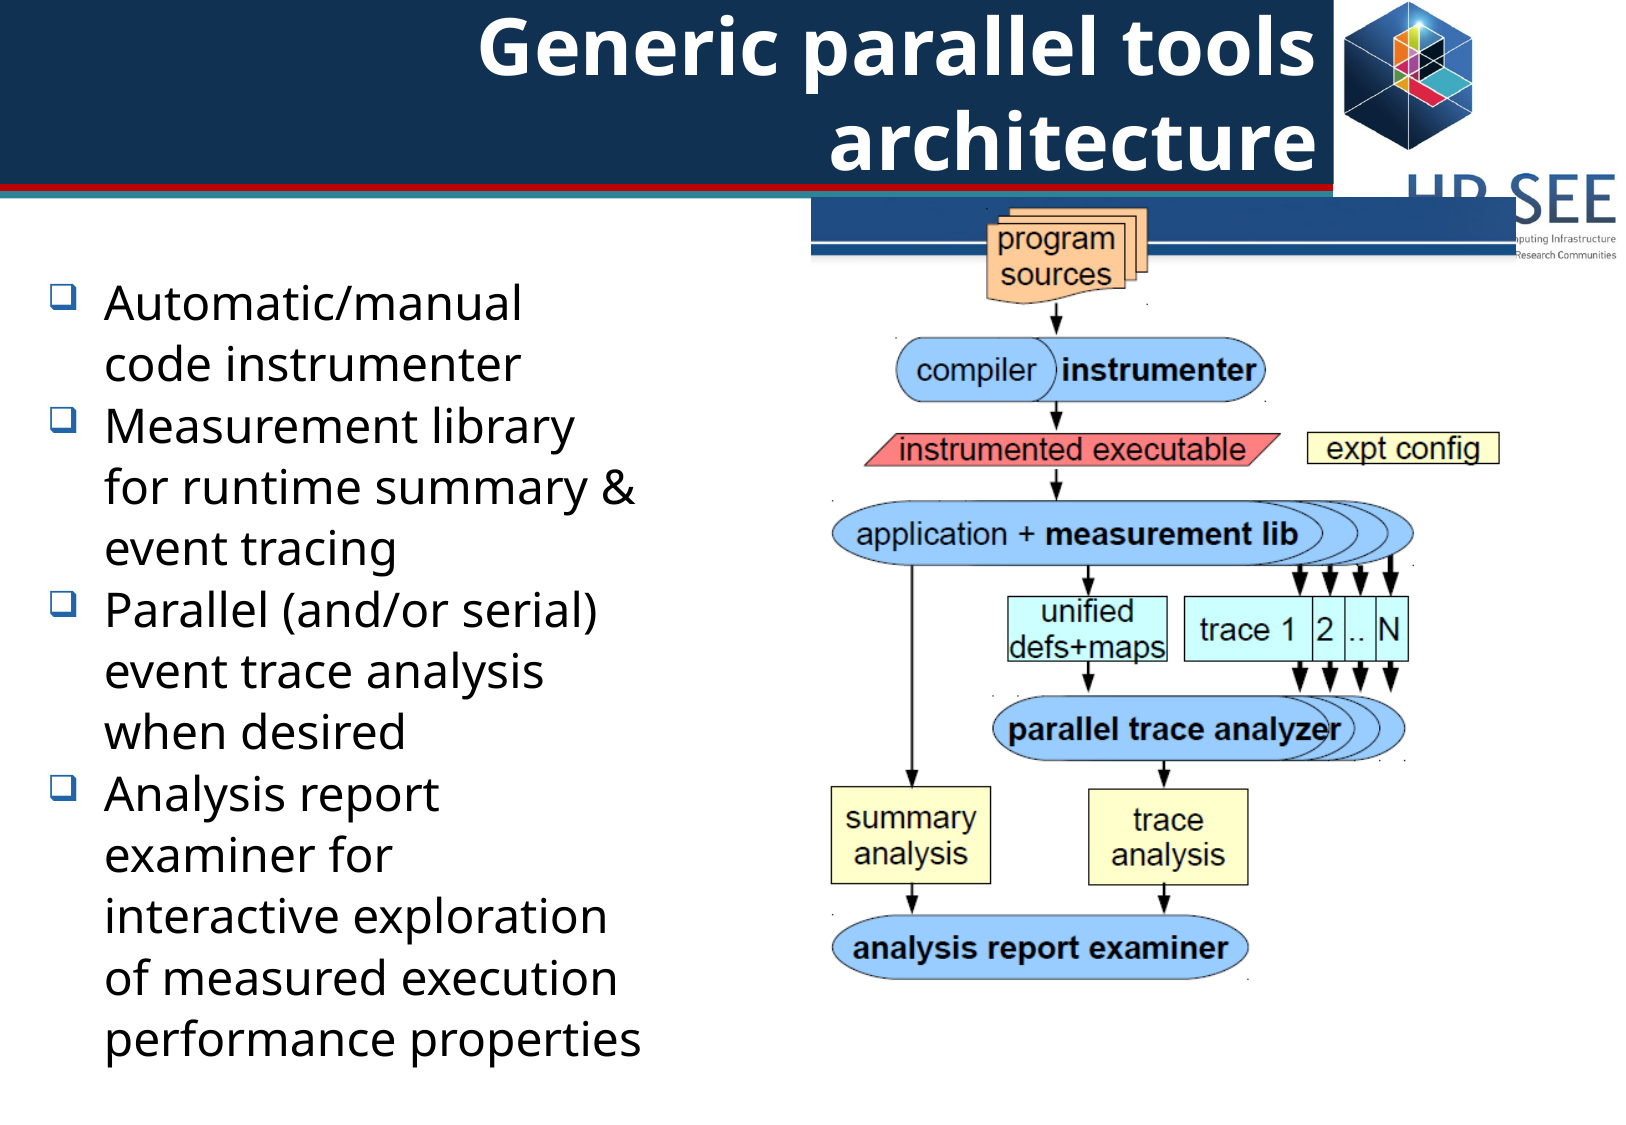

# Generic parallel tools architecture
Automatic/manual
code instrumenter
Measurement library
for runtime summary &
event tracing
Parallel (and/or serial)
event trace analysis
when desired
Analysis report
examiner for
interactive exploration
of measured execution
performance properties